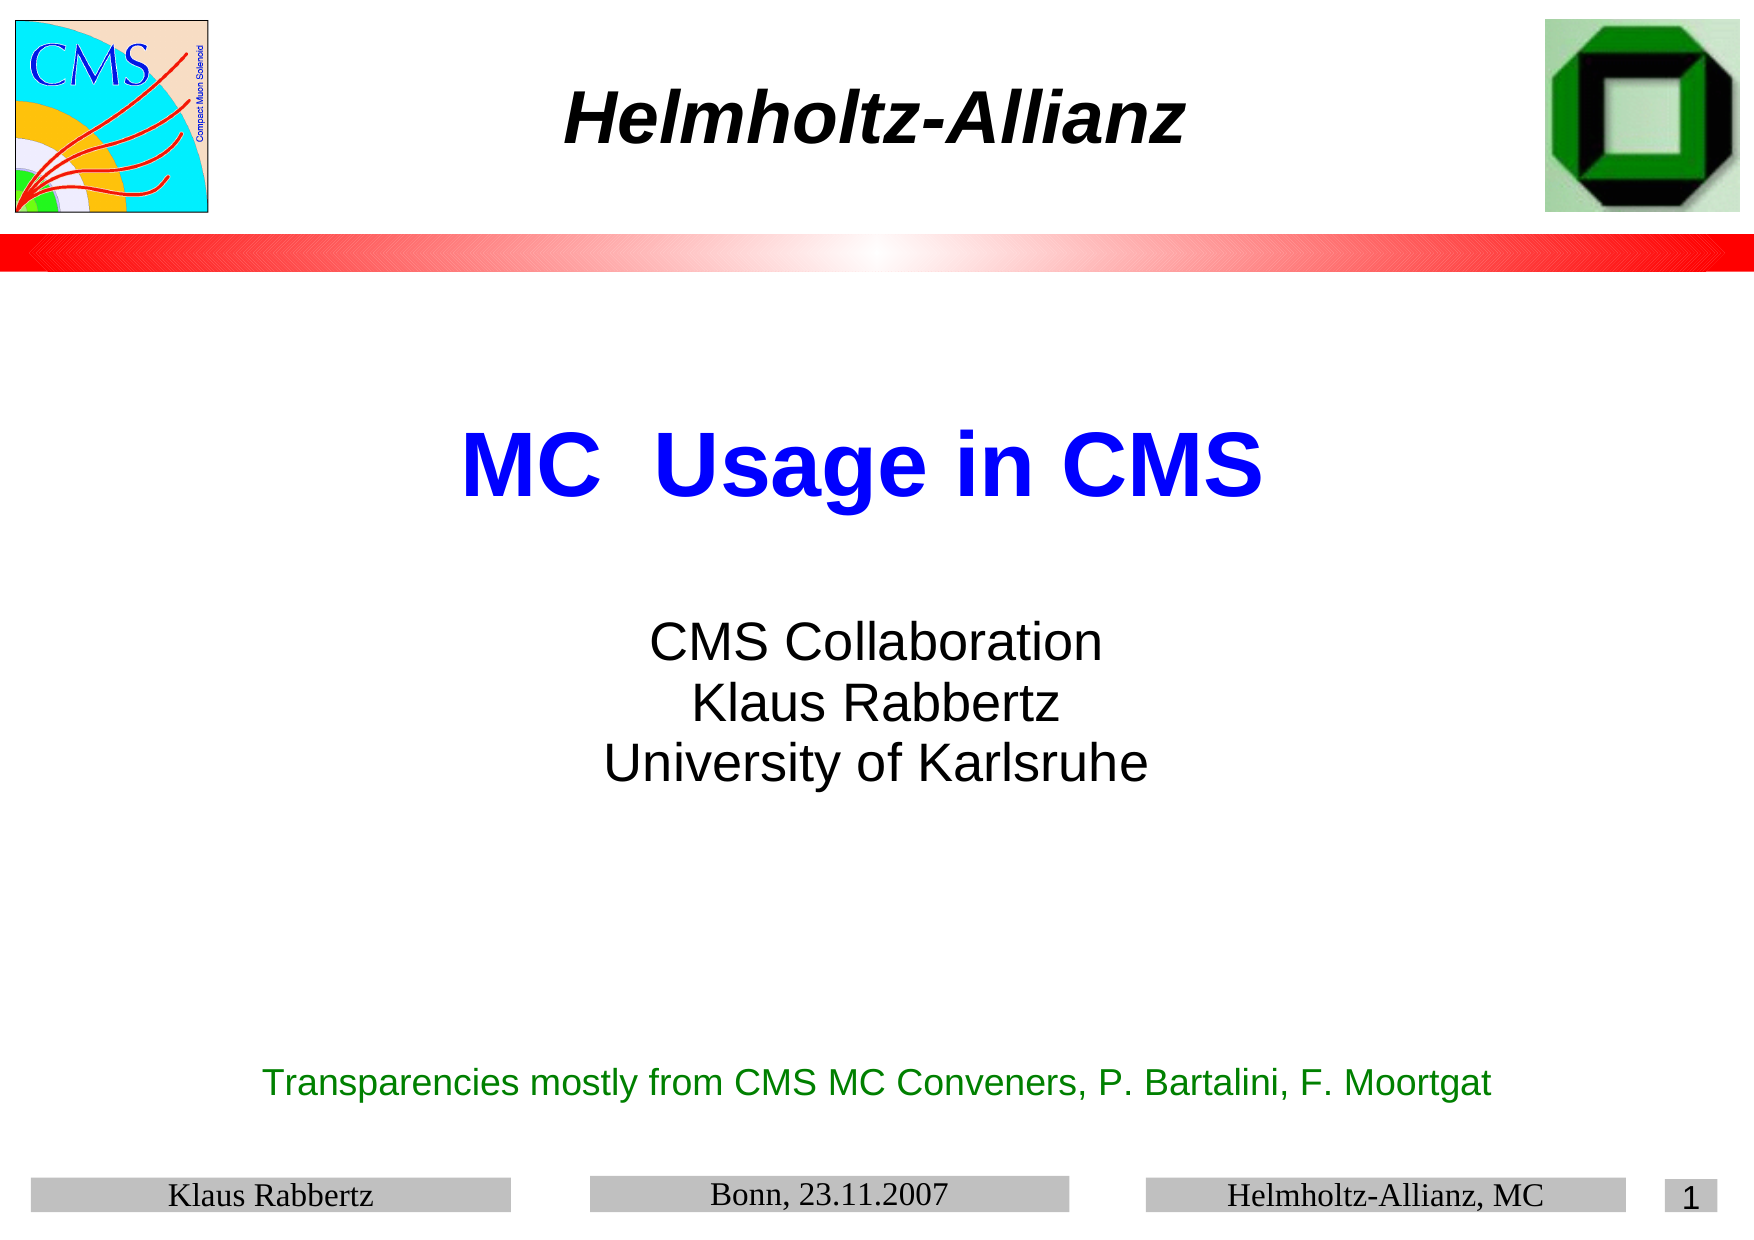

# Helmholtz-Allianz
MC Usage in CMS
CMS Collaboration
Klaus Rabbertz
University of Karlsruhe
Transparencies mostly from CMS MC Conveners, P. Bartalini, F. Moortgat